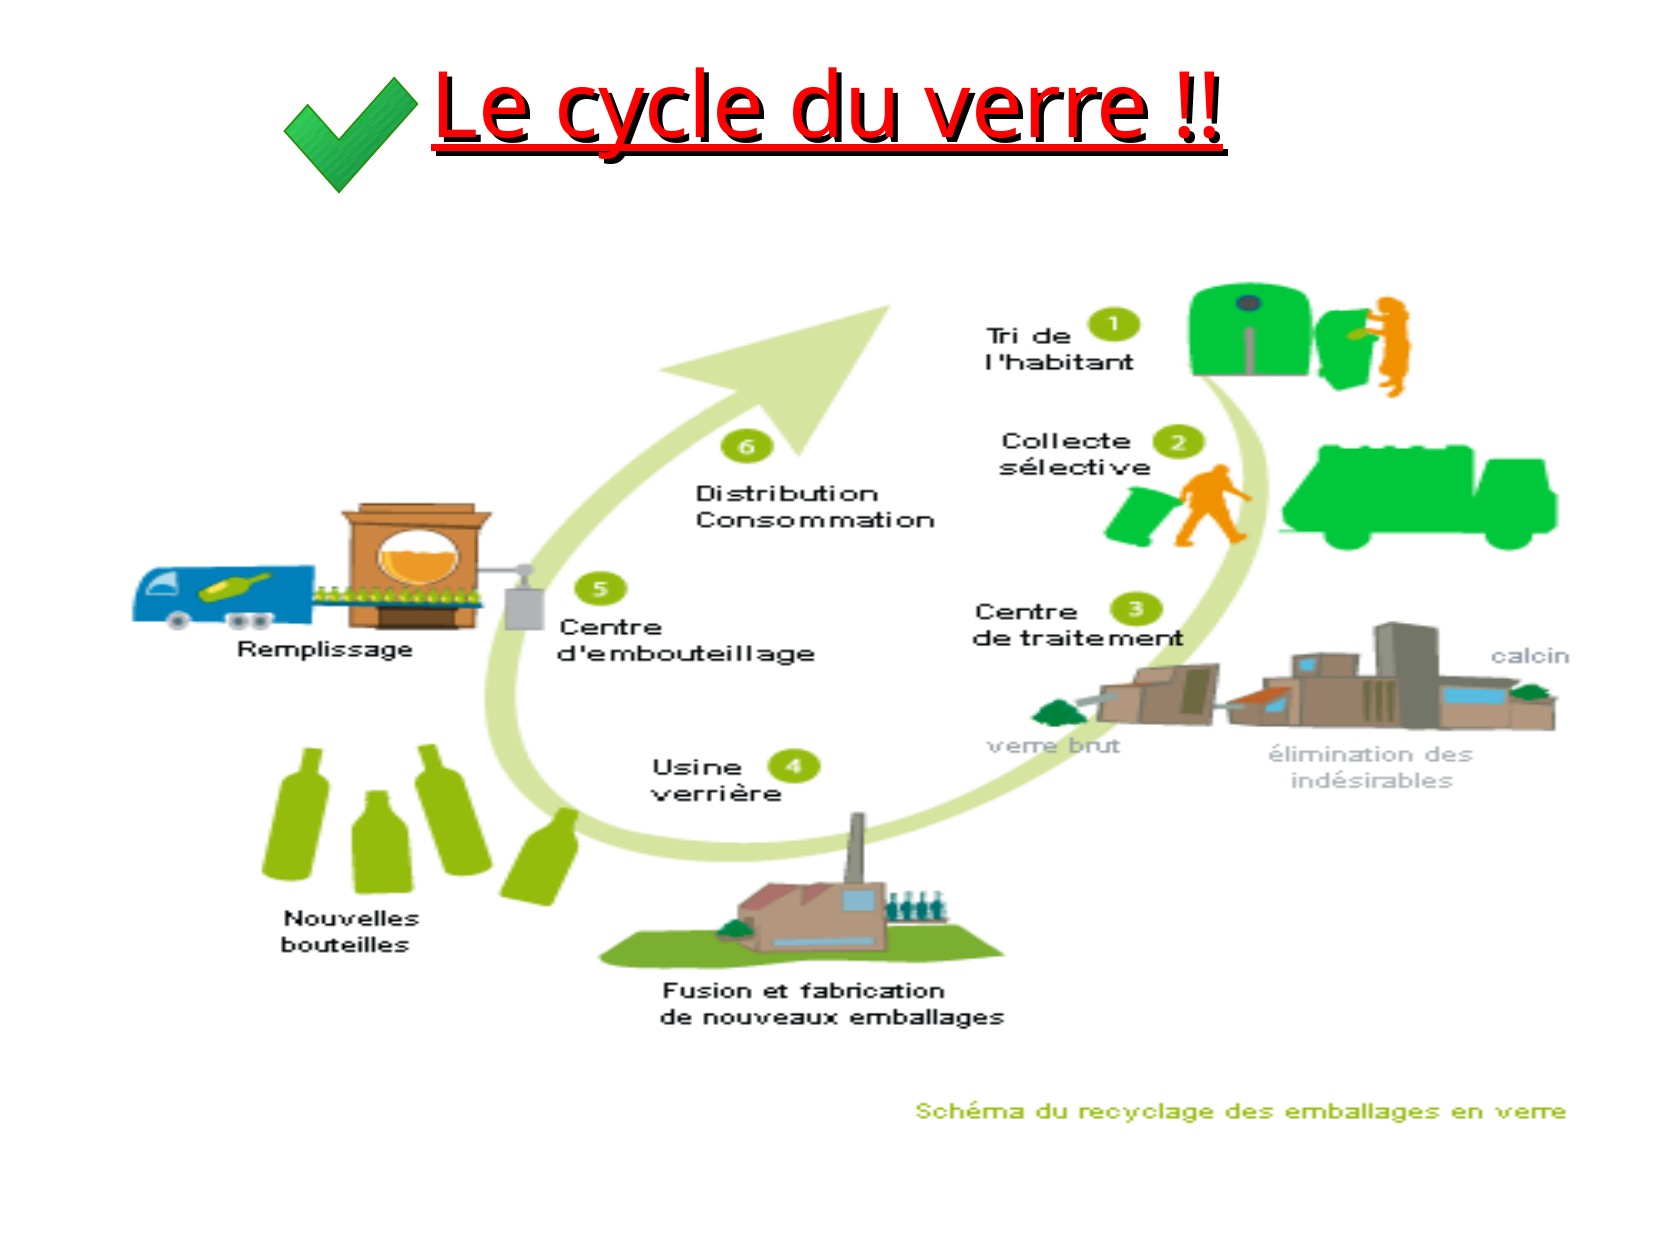

http://www.futura-scienc es.com/magazines/environnement/infos/dossiers/d/developpement-durable-recyclage-traitement-dechets-932/page/9/
# Le cycle du verre !!